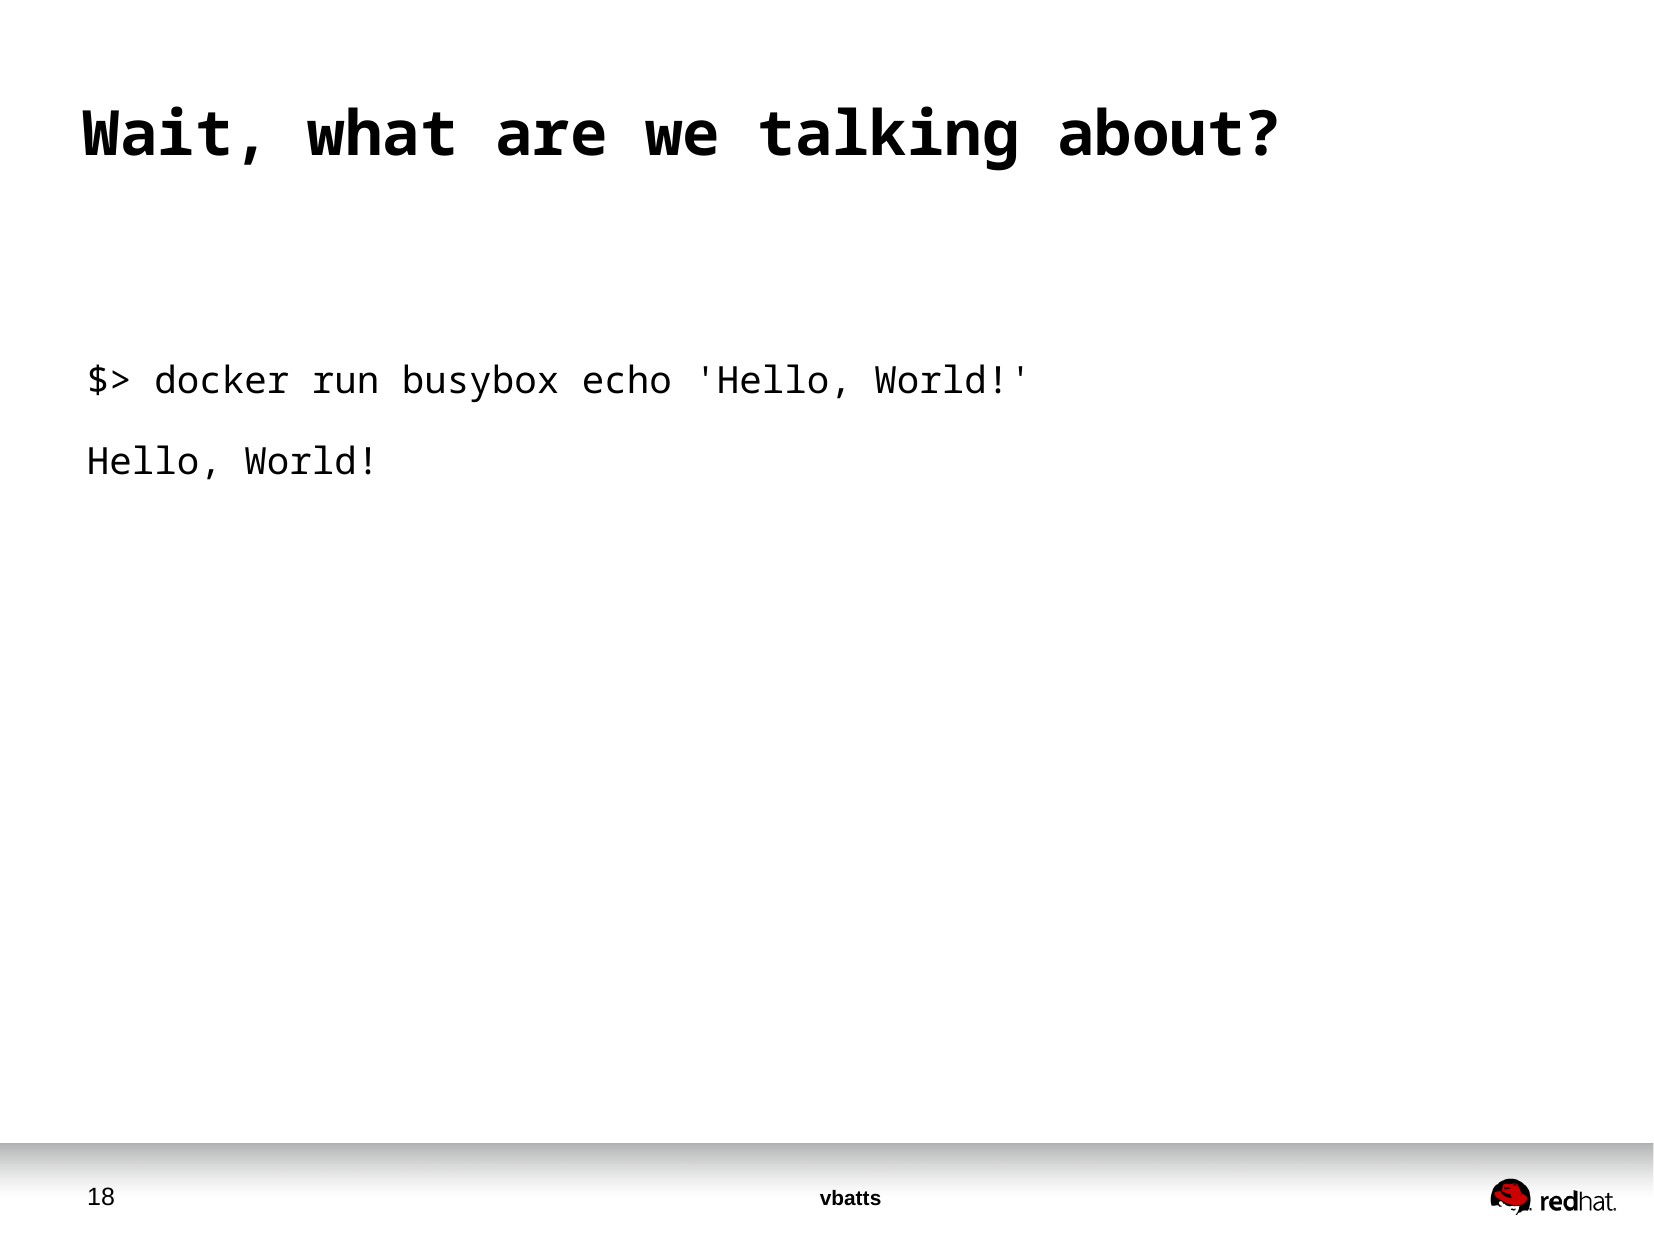

# Wait, what are we talking about?
$> docker run busybox echo 'Hello, World!'
Hello, World!